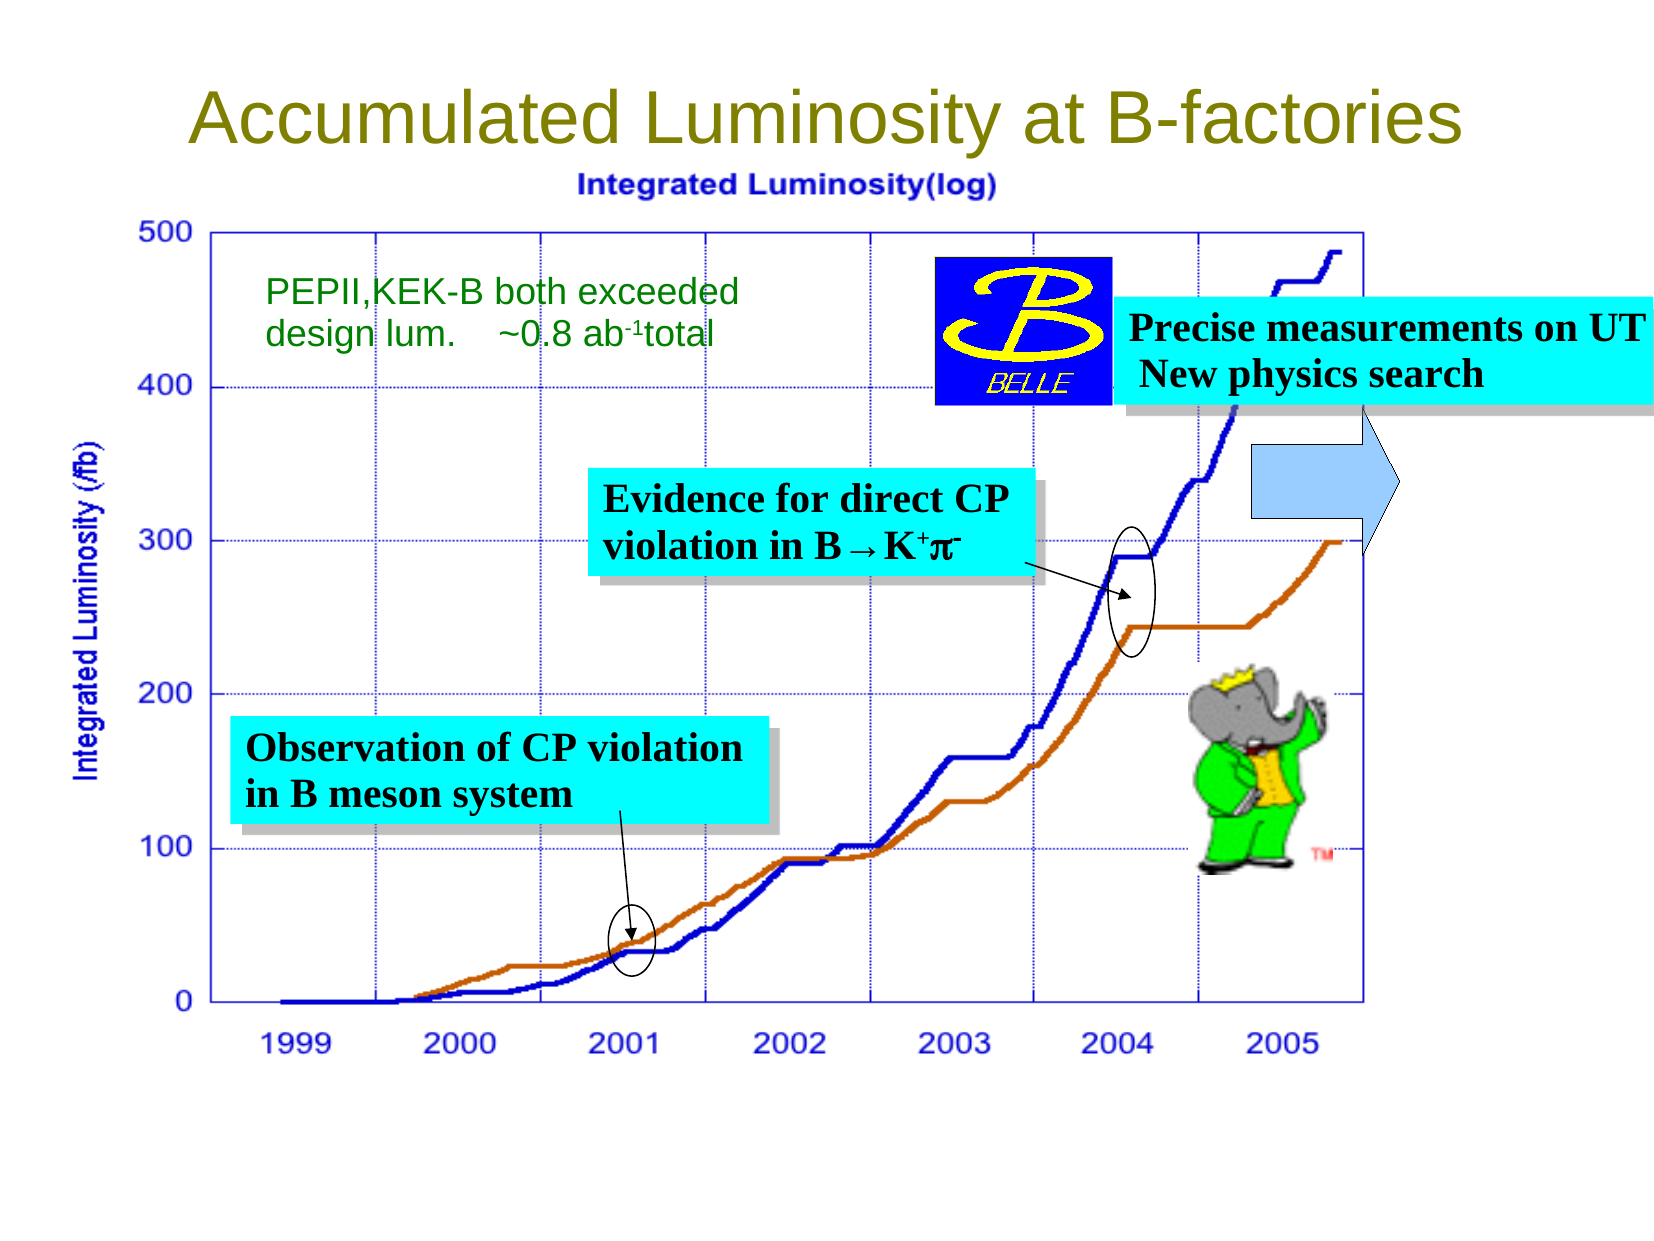

# Accumulated Luminosity at B-factories
PEPII,KEK-B both exceeded
design lum. ~0.8 ab-1total
Precise measurements on UT
 New physics search
Evidence for direct CP
violation in B→K+
Observation of CP violation
in B meson system